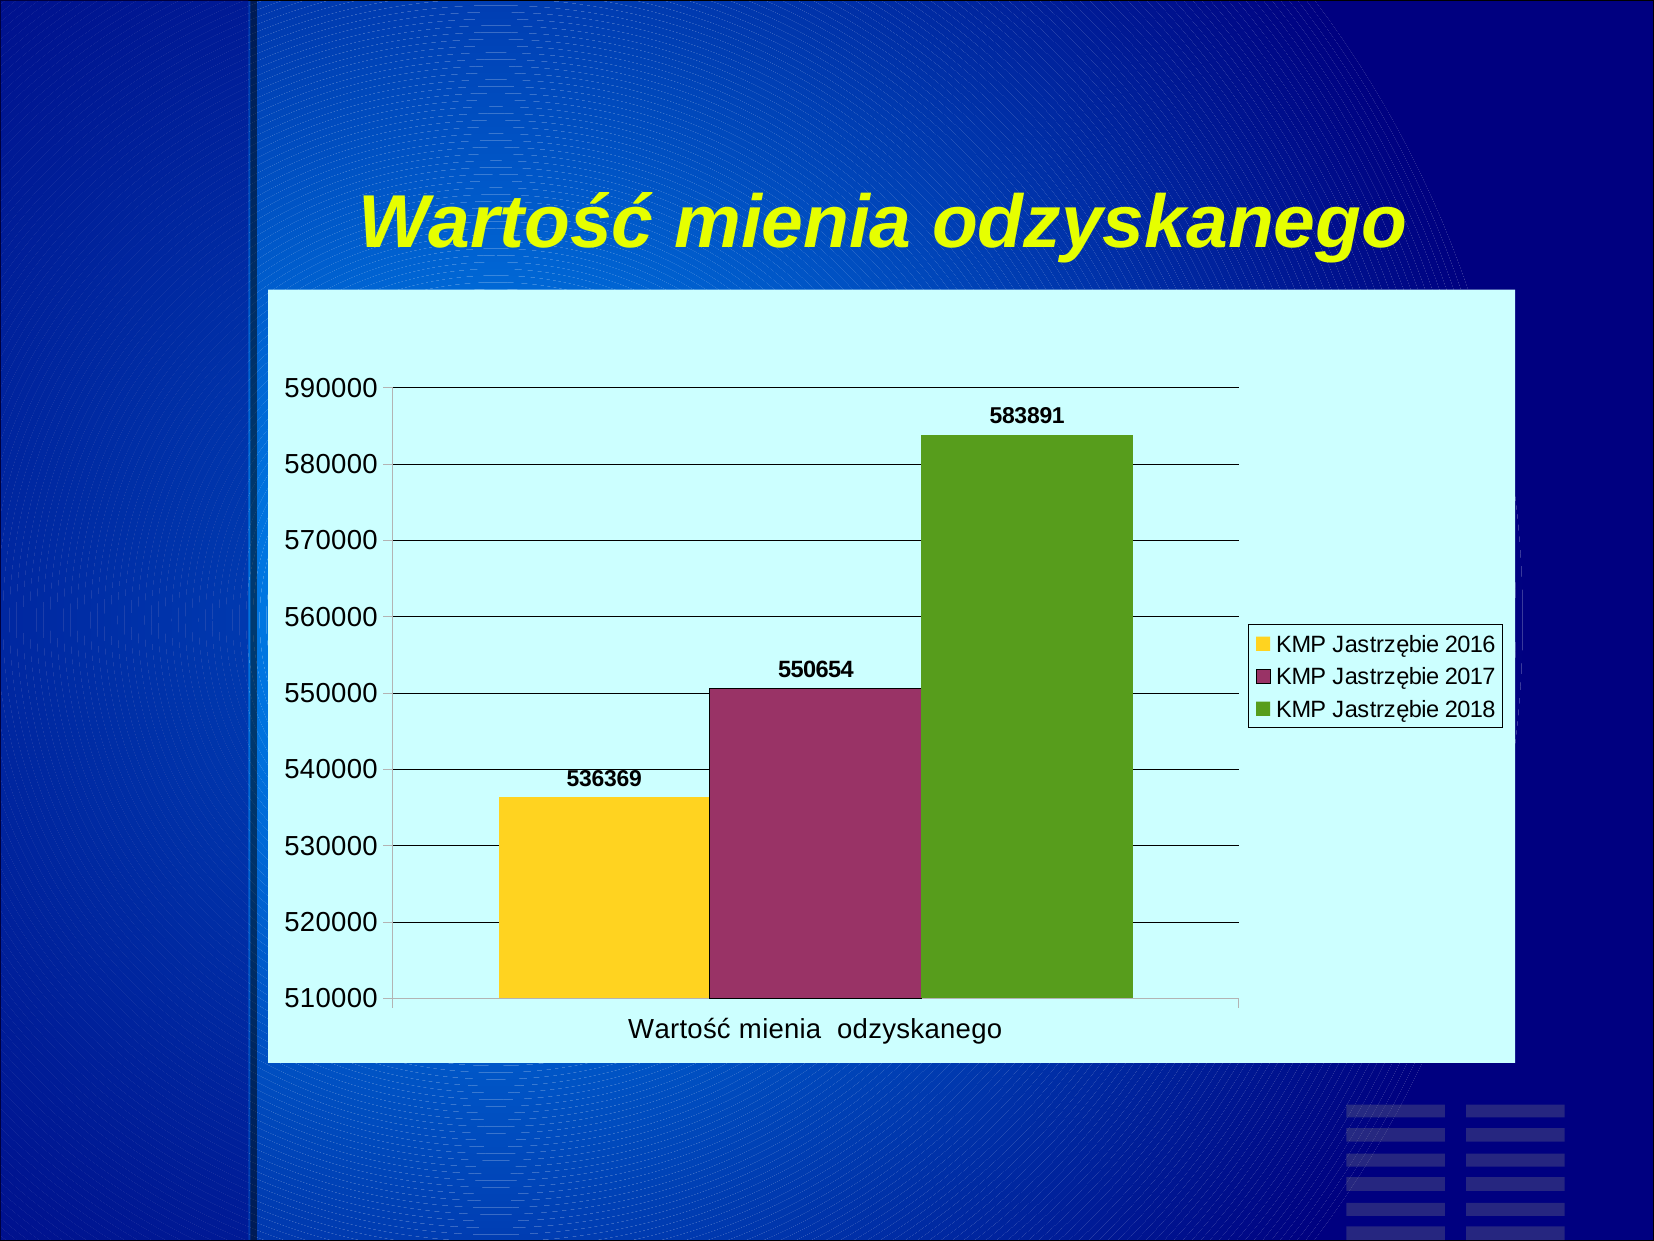

# Wartość mienia odzyskanego
### Chart
| Category | KMP Jastrzębie 2016 | KMP Jastrzębie 2017 | KMP Jastrzębie 2018 |
|---|---|---|---|
| Wartość mienia odzyskanego | 536369.0 | 550654.0 | 583891.0 |